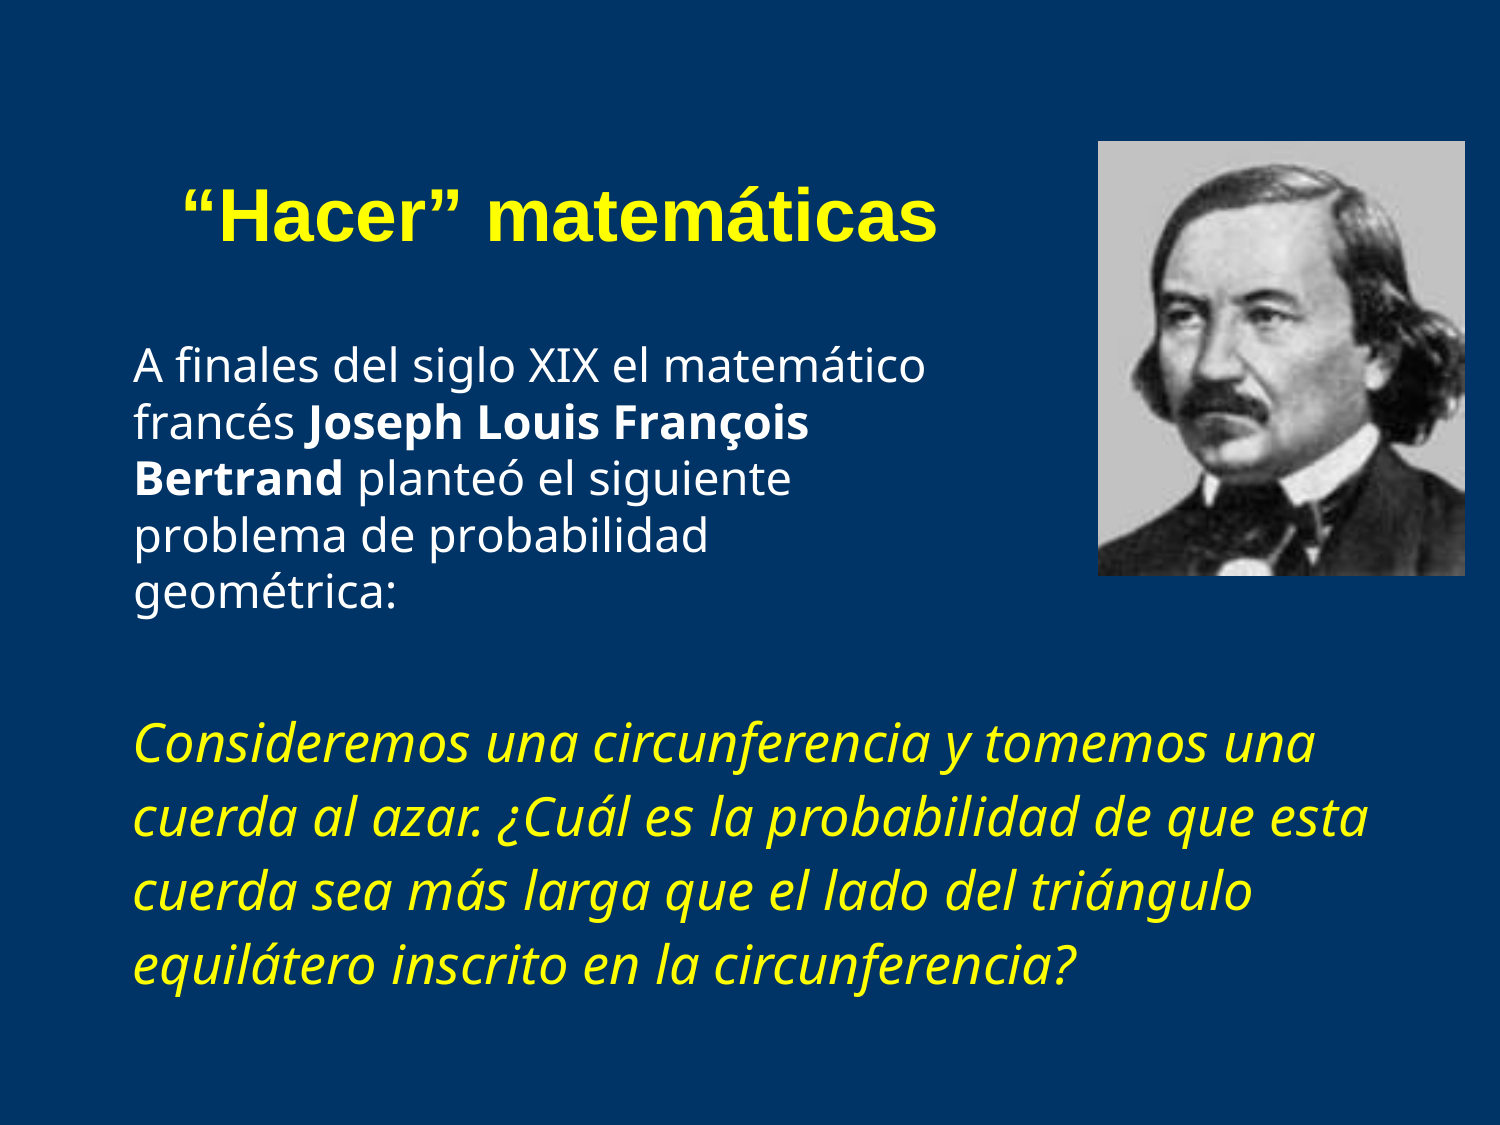

# “Hacer” matemáticas
A finales del siglo XIX el matemático francés Joseph Louis François Bertrand planteó el siguiente problema de probabilidad geométrica:
Consideremos una circunferencia y tomemos una cuerda al azar. ¿Cuál es la probabilidad de que esta cuerda sea más larga que el lado del triángulo equilátero inscrito en la circunferencia?